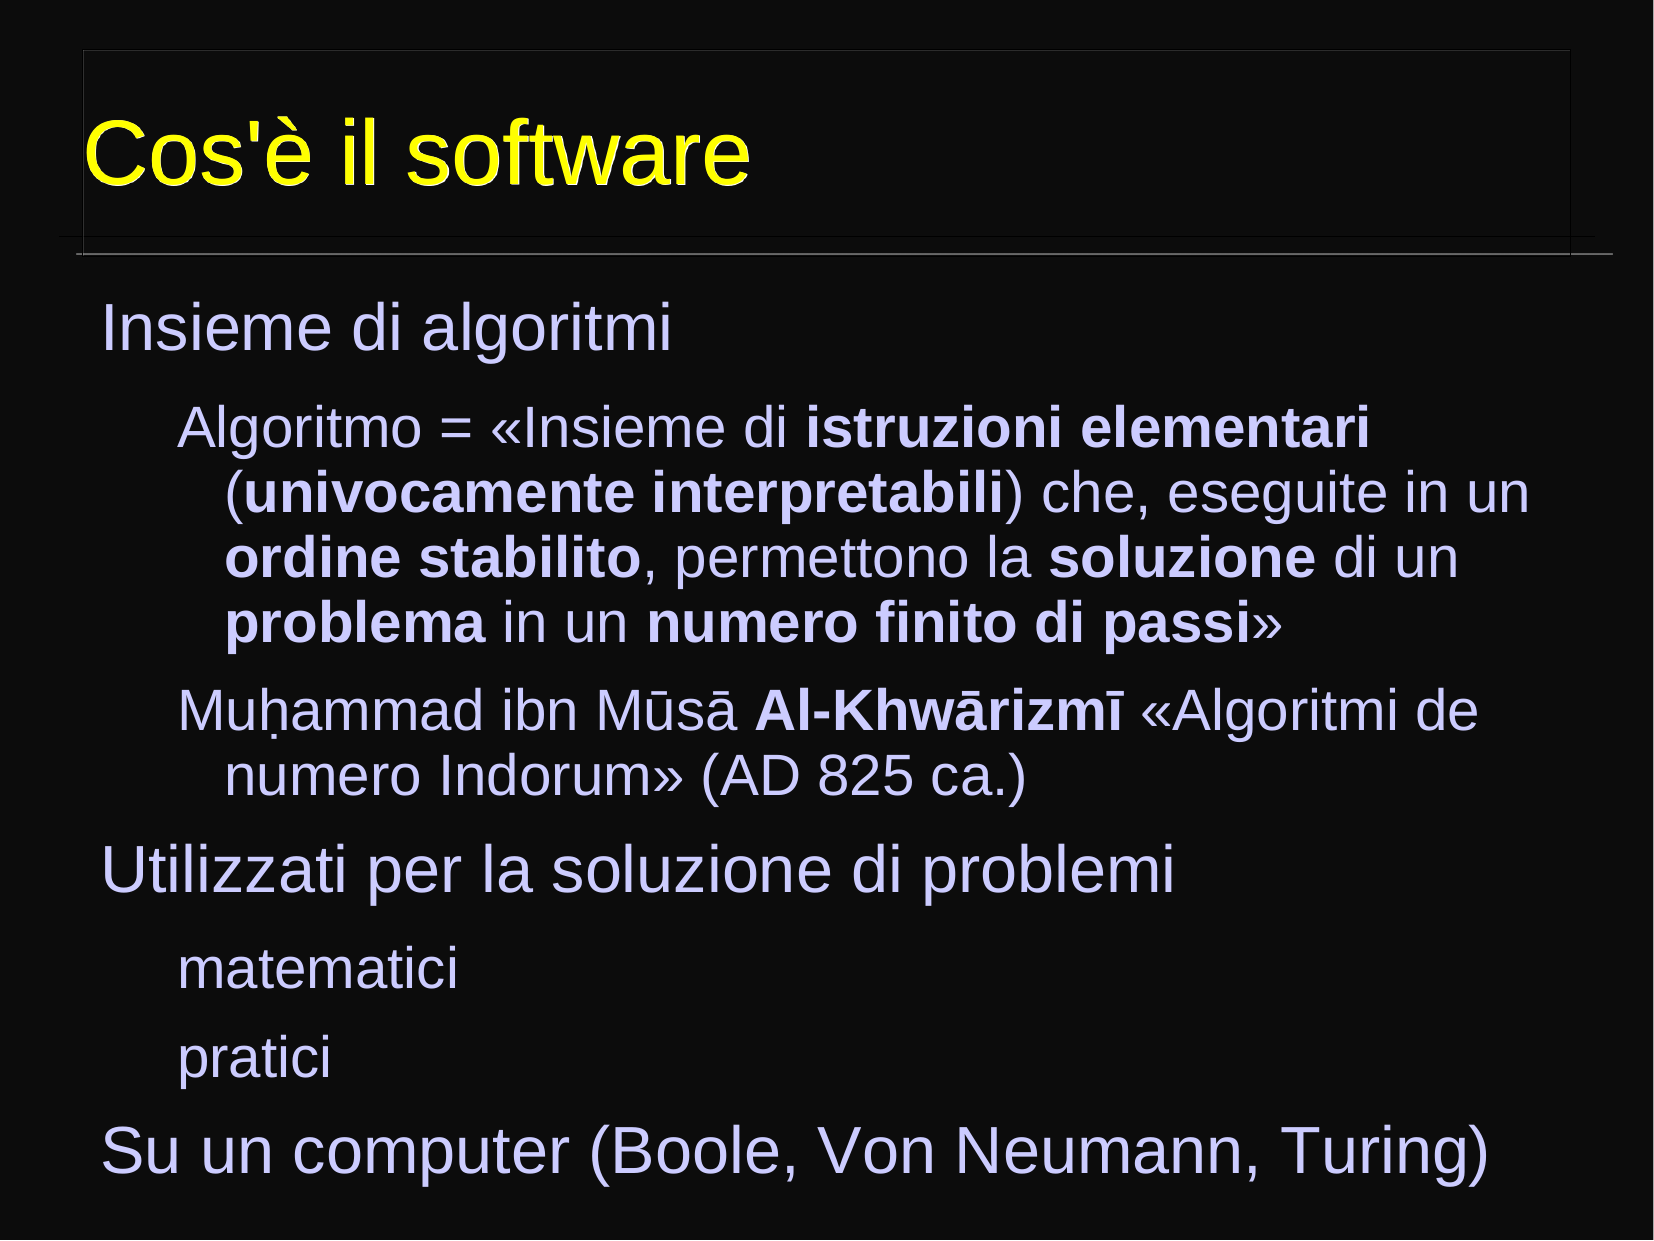

# Cos'è il software
Insieme di algoritmi
Algoritmo = «Insieme di istruzioni elementari (univocamente interpretabili) che, eseguite in un ordine stabilito, permettono la soluzione di un problema in un numero finito di passi»
Muḥammad ibn Mūsā Al-Khwārizmī «Algoritmi de numero Indorum» (AD 825 ca.)
Utilizzati per la soluzione di problemi
matematici
pratici
Su un computer (Boole, Von Neumann, Turing)